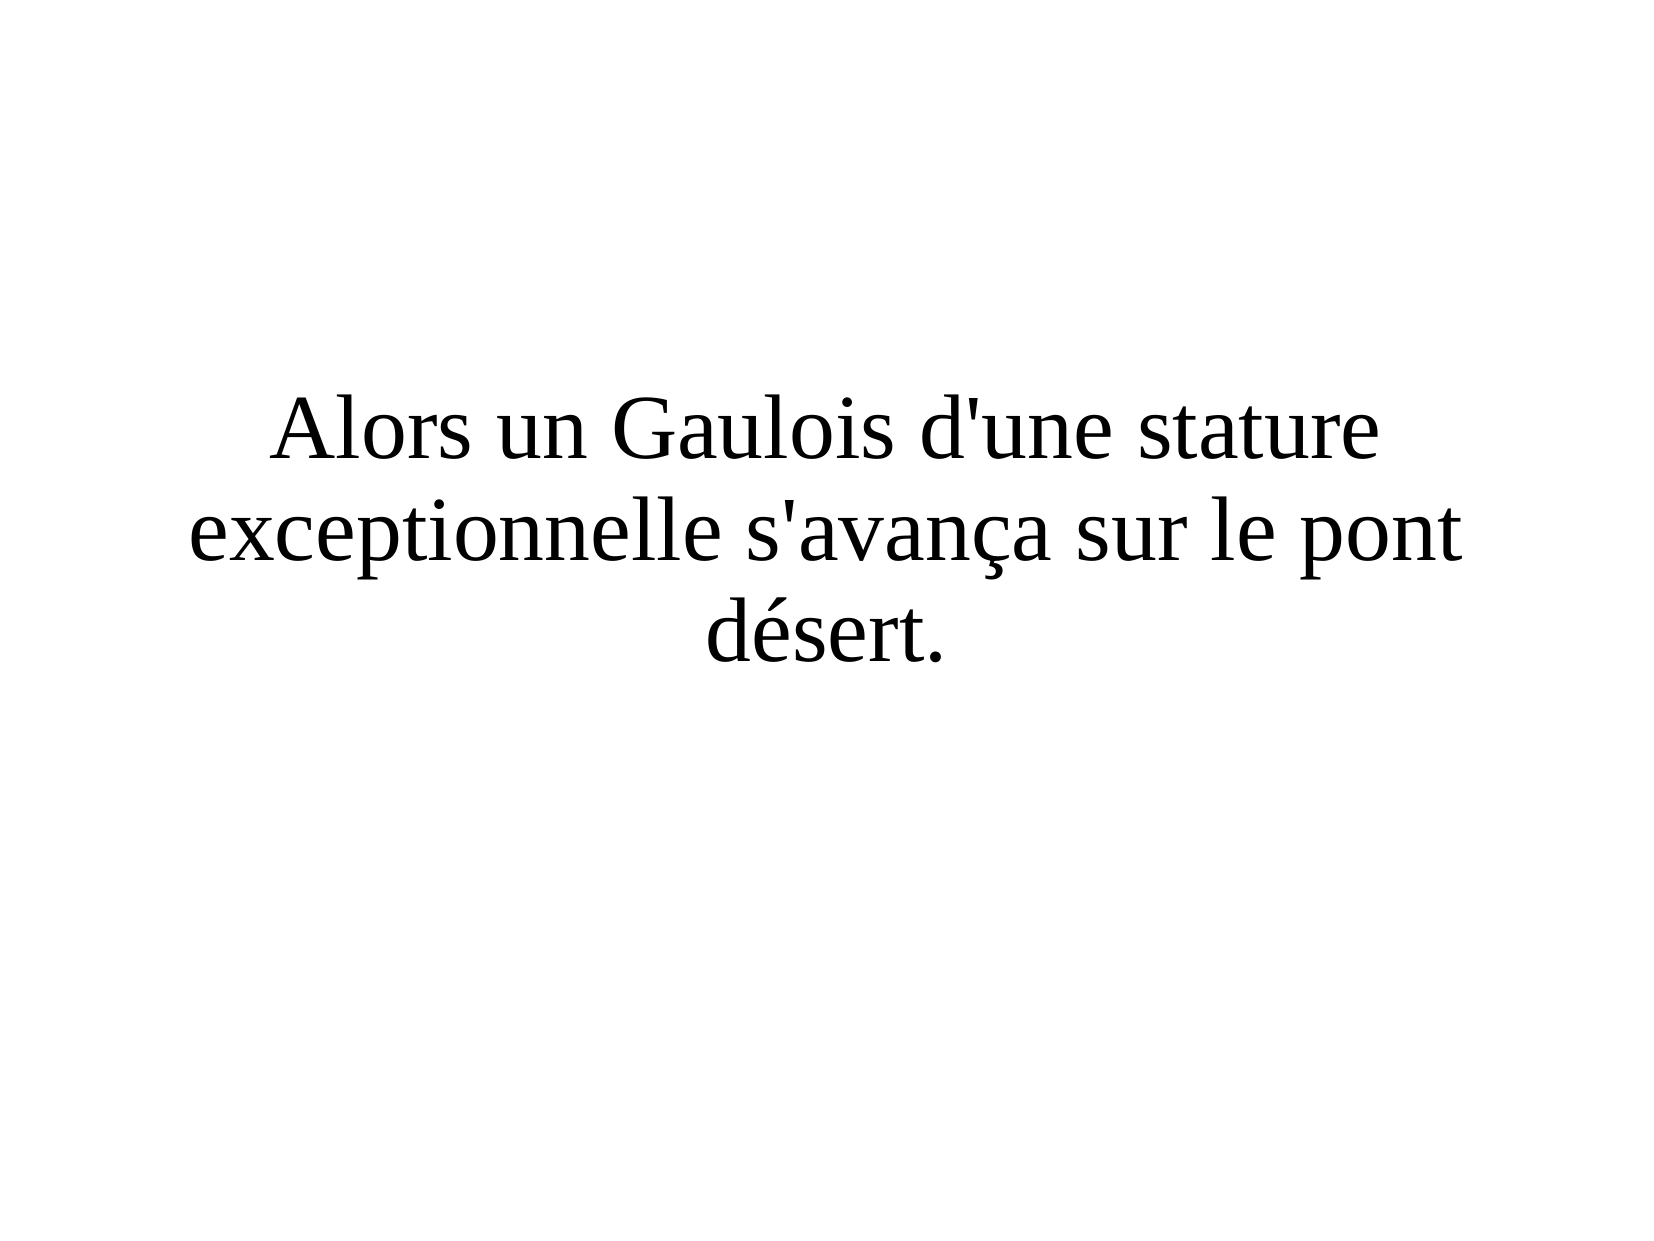

# Alors un Gaulois d'une stature exceptionnelle s'avança sur le pont désert.